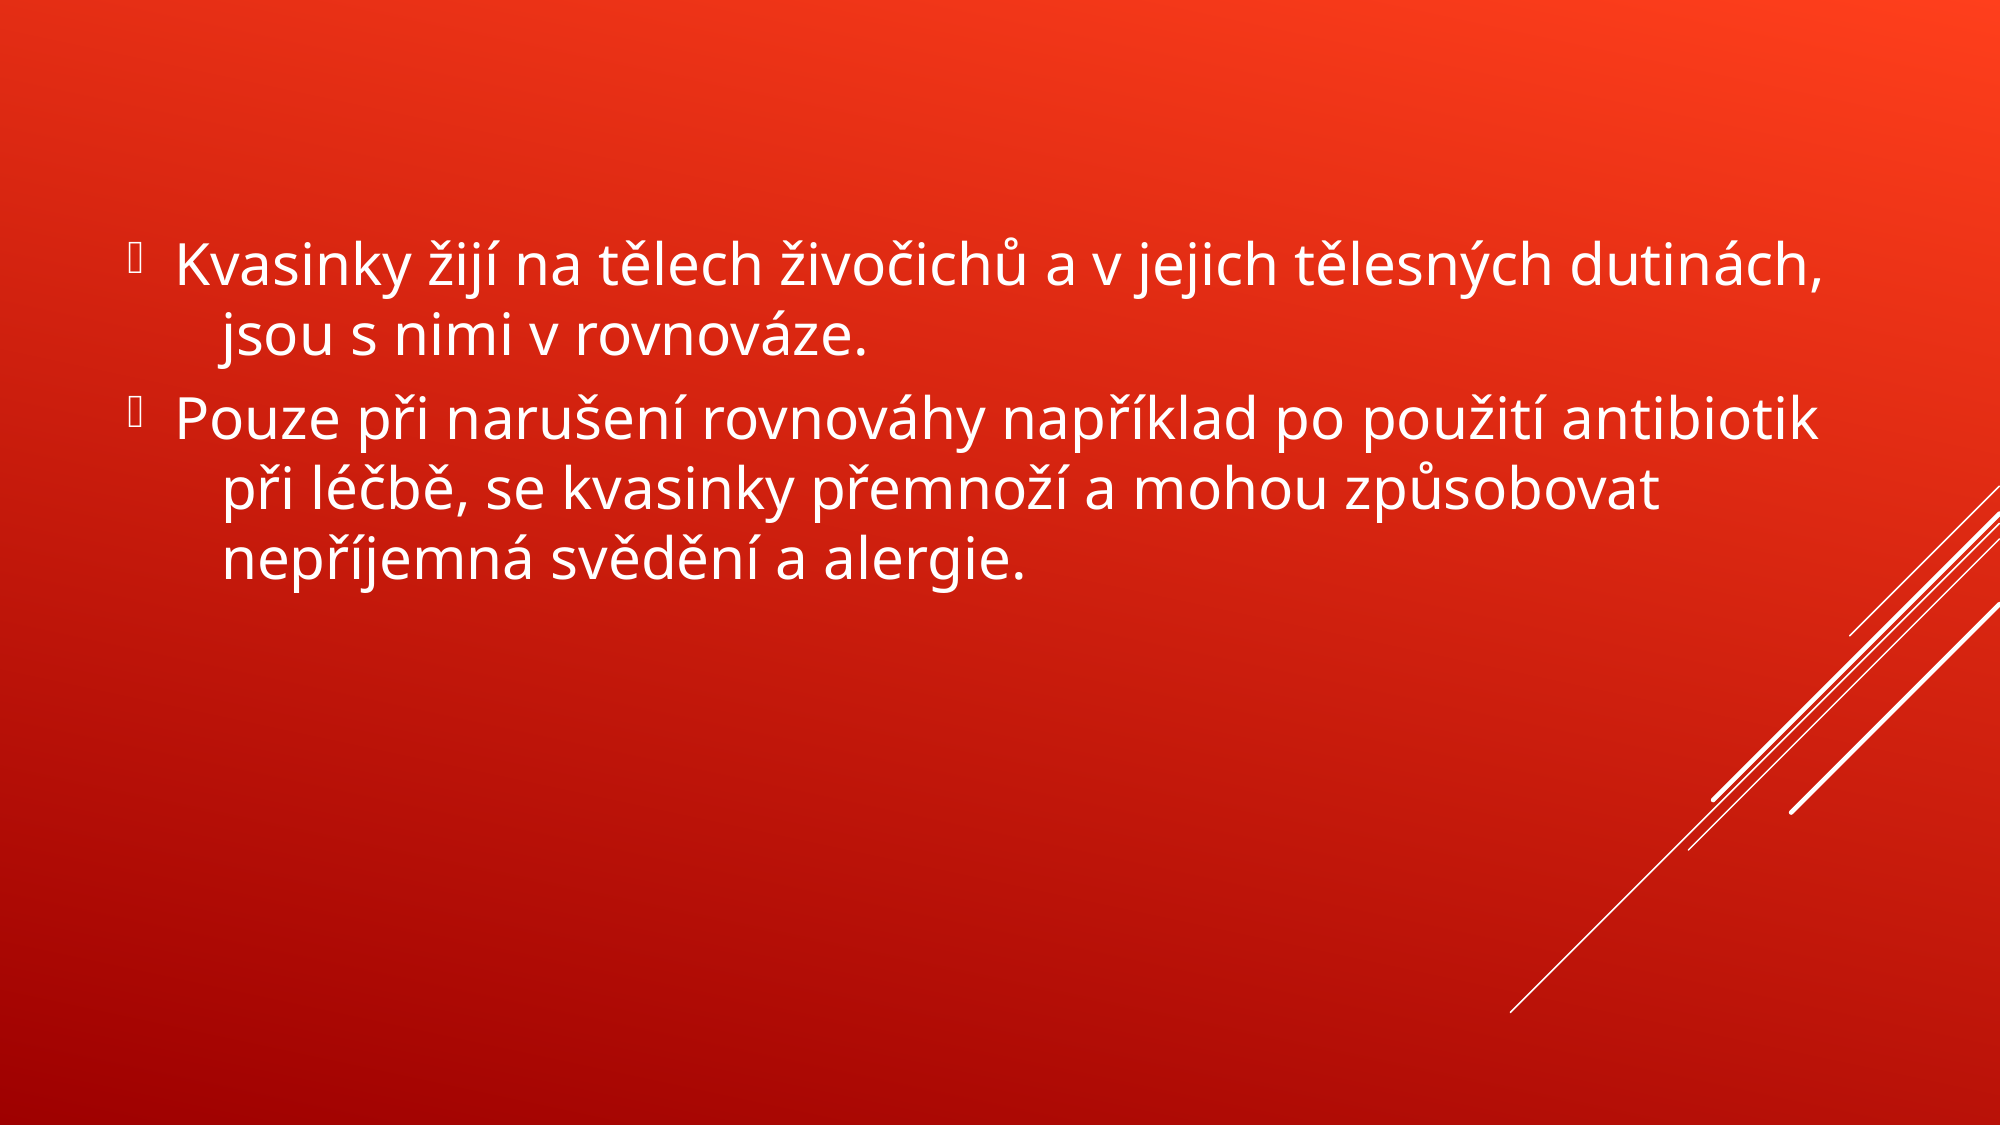

Kvasinky žijí na tělech živočichů a v jejich tělesných dutinách, jsou s nimi v rovnováze.
Pouze při narušení rovnováhy například po použití antibiotik při léčbě, se kvasinky přemnoží a mohou způsobovat nepříjemná svědění a alergie.
#